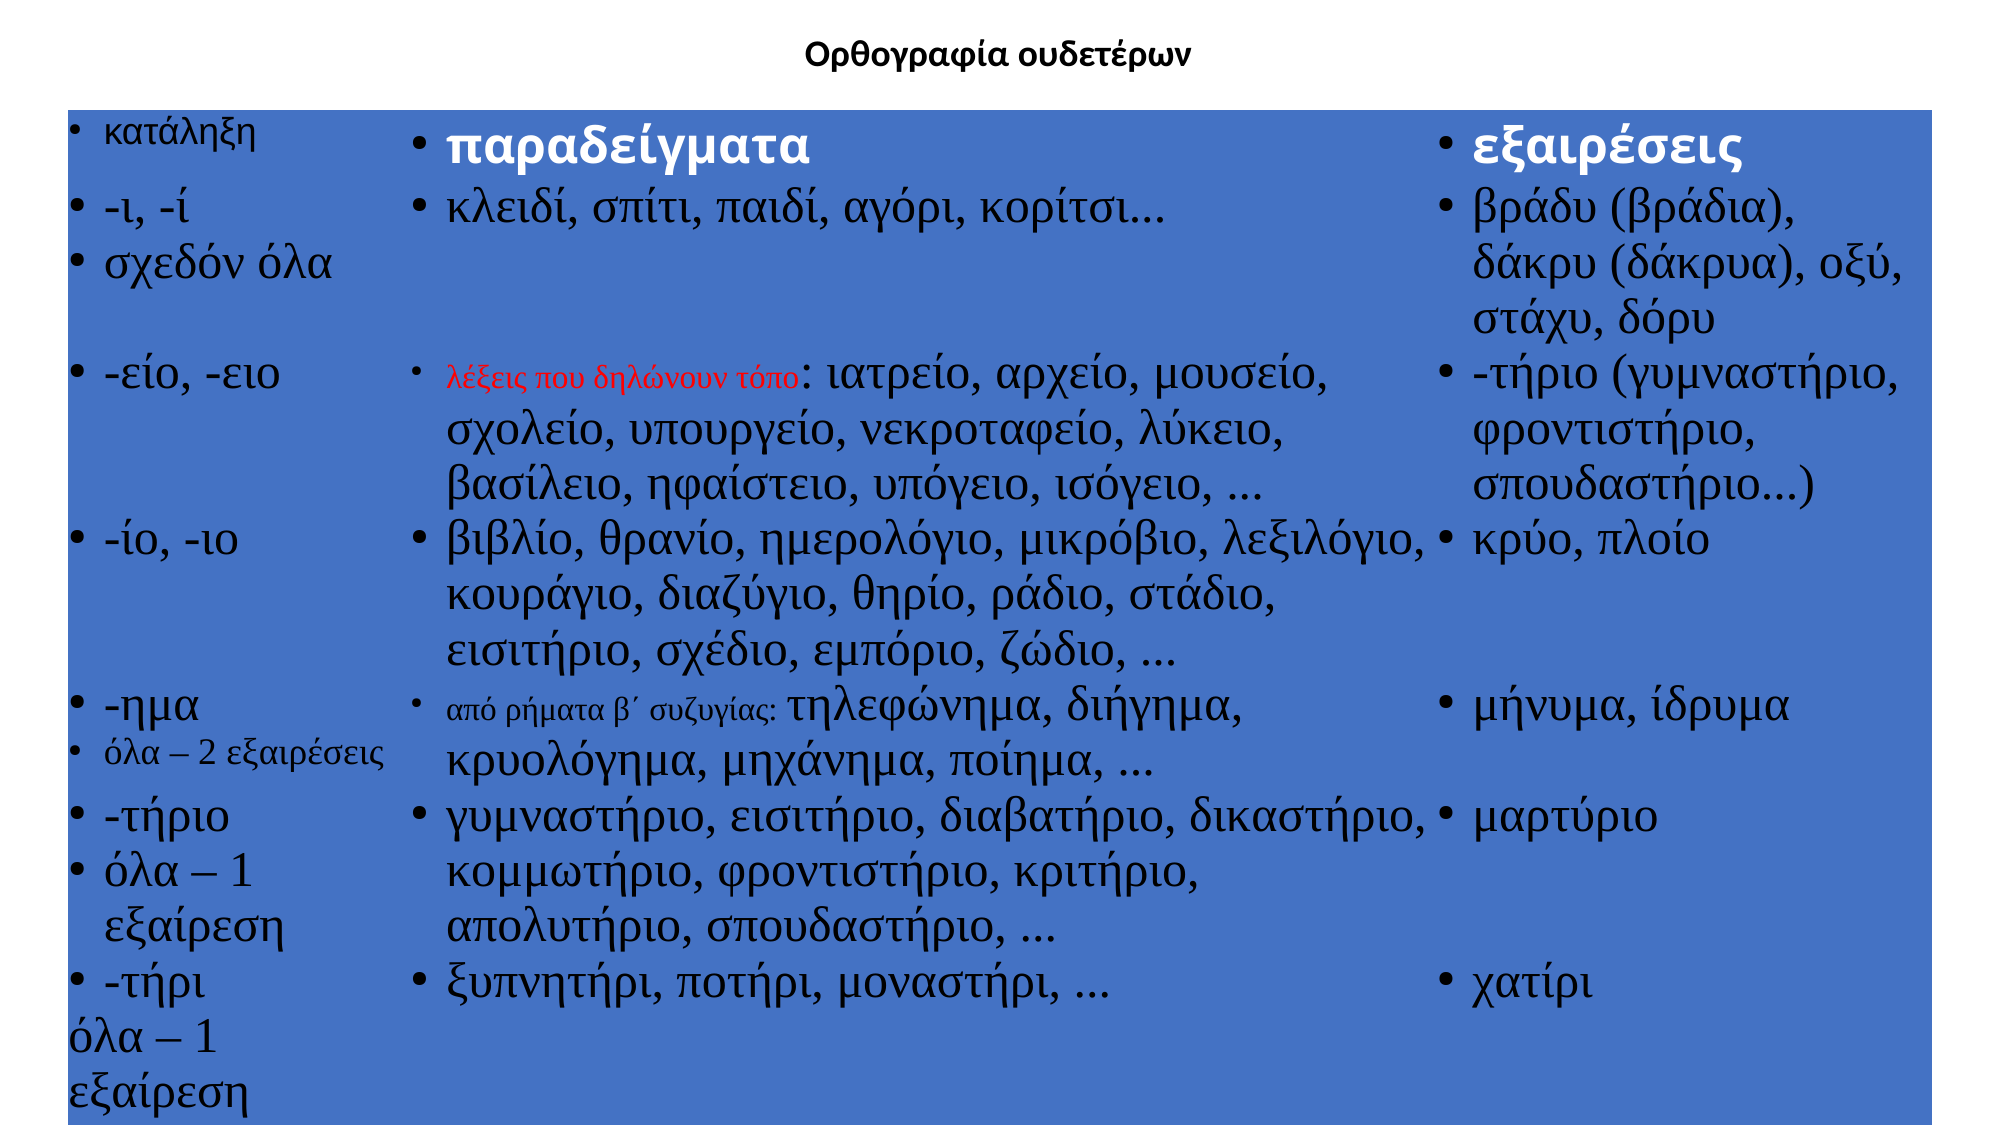

Oρθογραφία ουδετέρων
| κατάληξη | παραδείγματα | εξαιρέσεις |
| --- | --- | --- |
| -ι, -ί σχεδόν όλα | κλειδί, σπίτι, παιδί, αγόρι, κορίτσι... | βράδυ (βράδια), δάκρυ (δάκρυα), οξύ, στάχυ, δόρυ |
| -είο, -ειο | λέξεις που δηλώνουν τόπο: ιατρείο, αρχείο, μουσείο, σχολείο, υπουργείο, νεκροταφείο, λύκειο, βασίλειο, ηφαίστειο, υπόγειο, ισόγειο, ... | -τήριο (γυμναστήριο, φροντιστήριο, σπουδαστήριο...) |
| -ίο, -ιο | βιβλίο, θρανίο, ημερολόγιο, μικρόβιο, λεξιλόγιο, κουράγιο, διαζύγιο, θηρίο, ράδιο, στάδιο, εισιτήριο, σχέδιο, εμπόριο, ζώδιο, ... | κρύο, πλοίο |
| -ημα όλα – 2 εξαιρέσεις | από ρήματα β΄ συζυγίας: τηλεφώνημα, διήγημα, κρυολόγημα, μηχάνημα, ποίημα, ... | μήνυμα, ίδρυμα |
| -τήριο όλα – 1 εξαίρεση | γυμναστήριο, εισιτήριο, διαβατήριο, δικαστήριο, κομμωτήριο, φροντιστήριο, κριτήριο, απολυτήριο, σπουδαστήριο, ... | μαρτύριο |
| -τήρι όλα – 1 εξαίρεση | ξυπνητήρι, ποτήρι, μοναστήρι, ... | χατίρι |
| -ώμα, -ωμα σχεδόν όλα | χρώμα, σώμα, στρώμα, πάτωμα, δικαίωμα, ψηφίδωμα (= μωσαϊκό), ... | όνομα, κόμμα, στόμα, επίδομα |